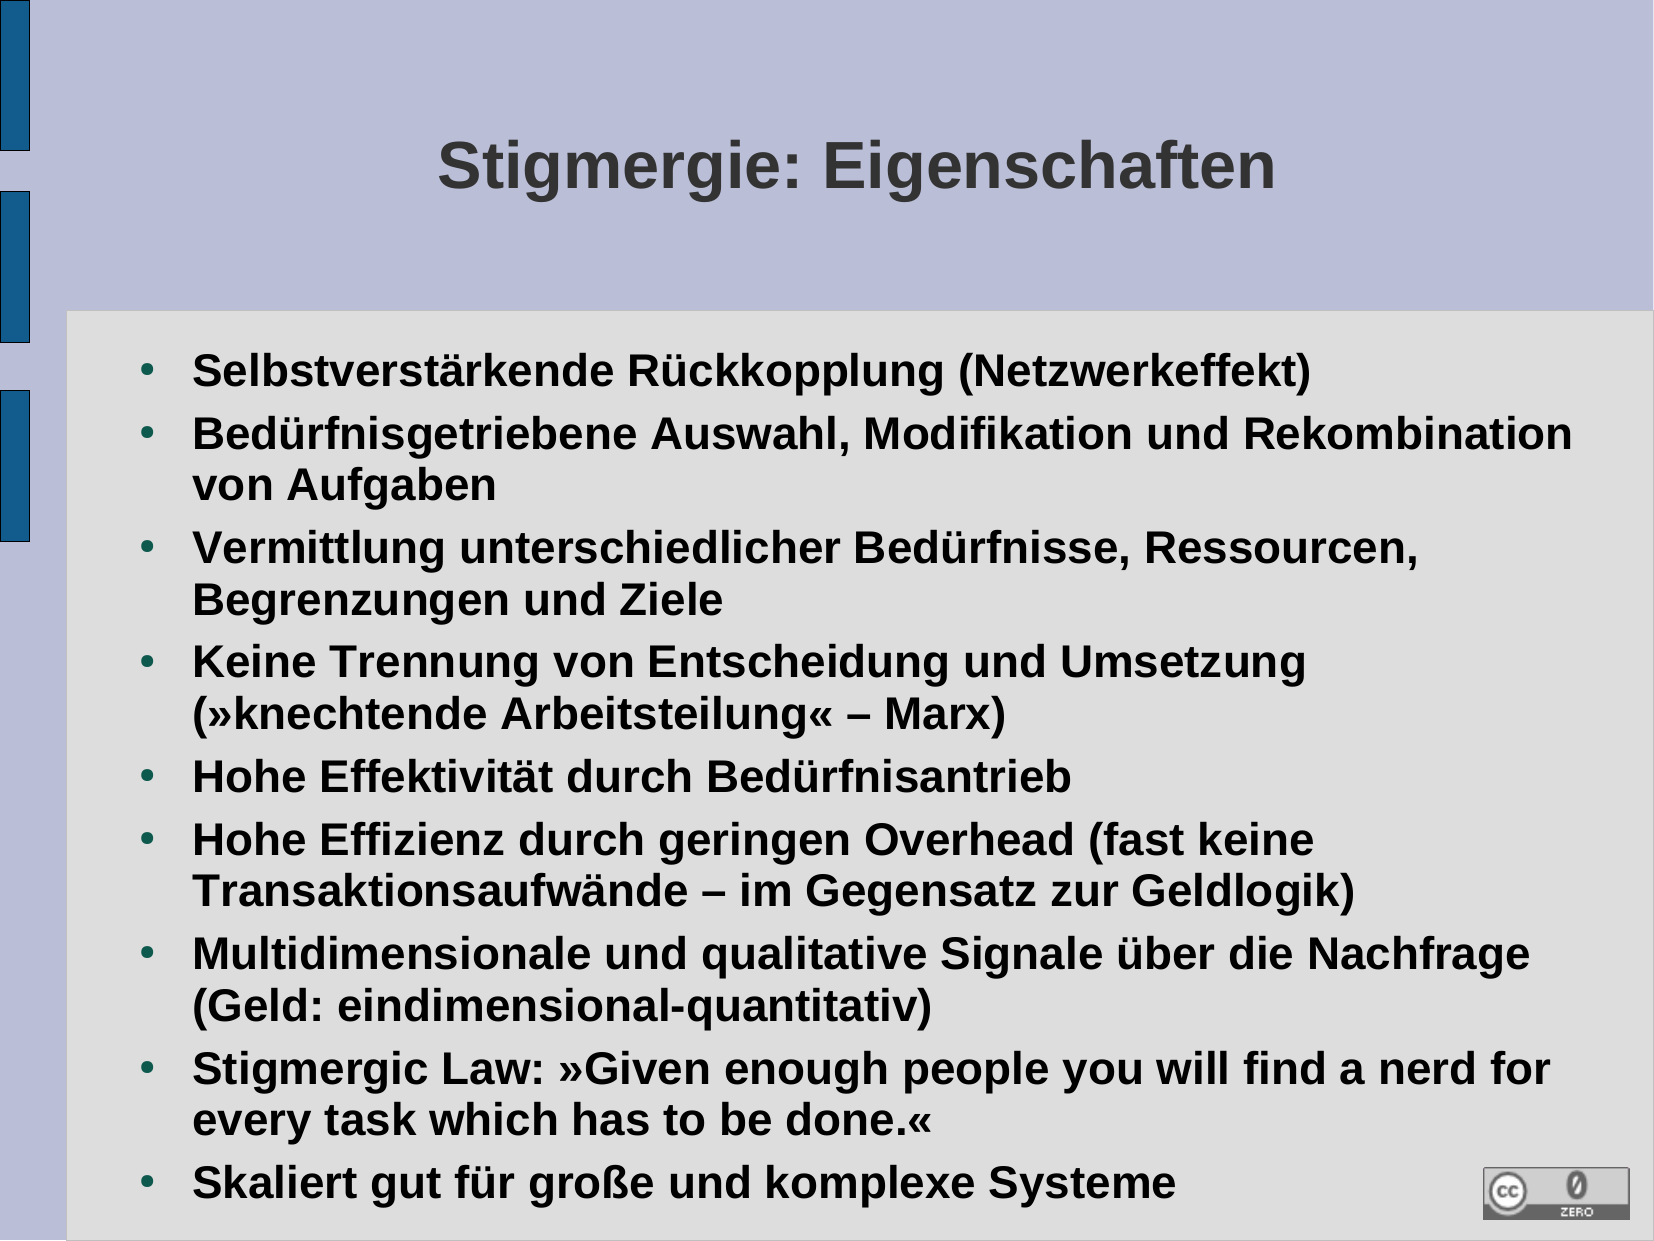

# Stigmergie: Eigenschaften
Selbstverstärkende Rückkopplung (Netzwerkeffekt)
Bedürfnisgetriebene Auswahl, Modifikation und Rekombination von Aufgaben
Vermittlung unterschiedlicher Bedürfnisse, Ressourcen, Begrenzungen und Ziele
Keine Trennung von Entscheidung und Umsetzung (»knechtende Arbeitsteilung« – Marx)
Hohe Effektivität durch Bedürfnisantrieb
Hohe Effizienz durch geringen Overhead (fast keine Transaktionsaufwände – im Gegensatz zur Geldlogik)
Multidimensionale und qualitative Signale über die Nachfrage (Geld: eindimensional-quantitativ)
Stigmergic Law: »Given enough people you will find a nerd for every task which has to be done.«
Skaliert gut für große und komplexe Systeme